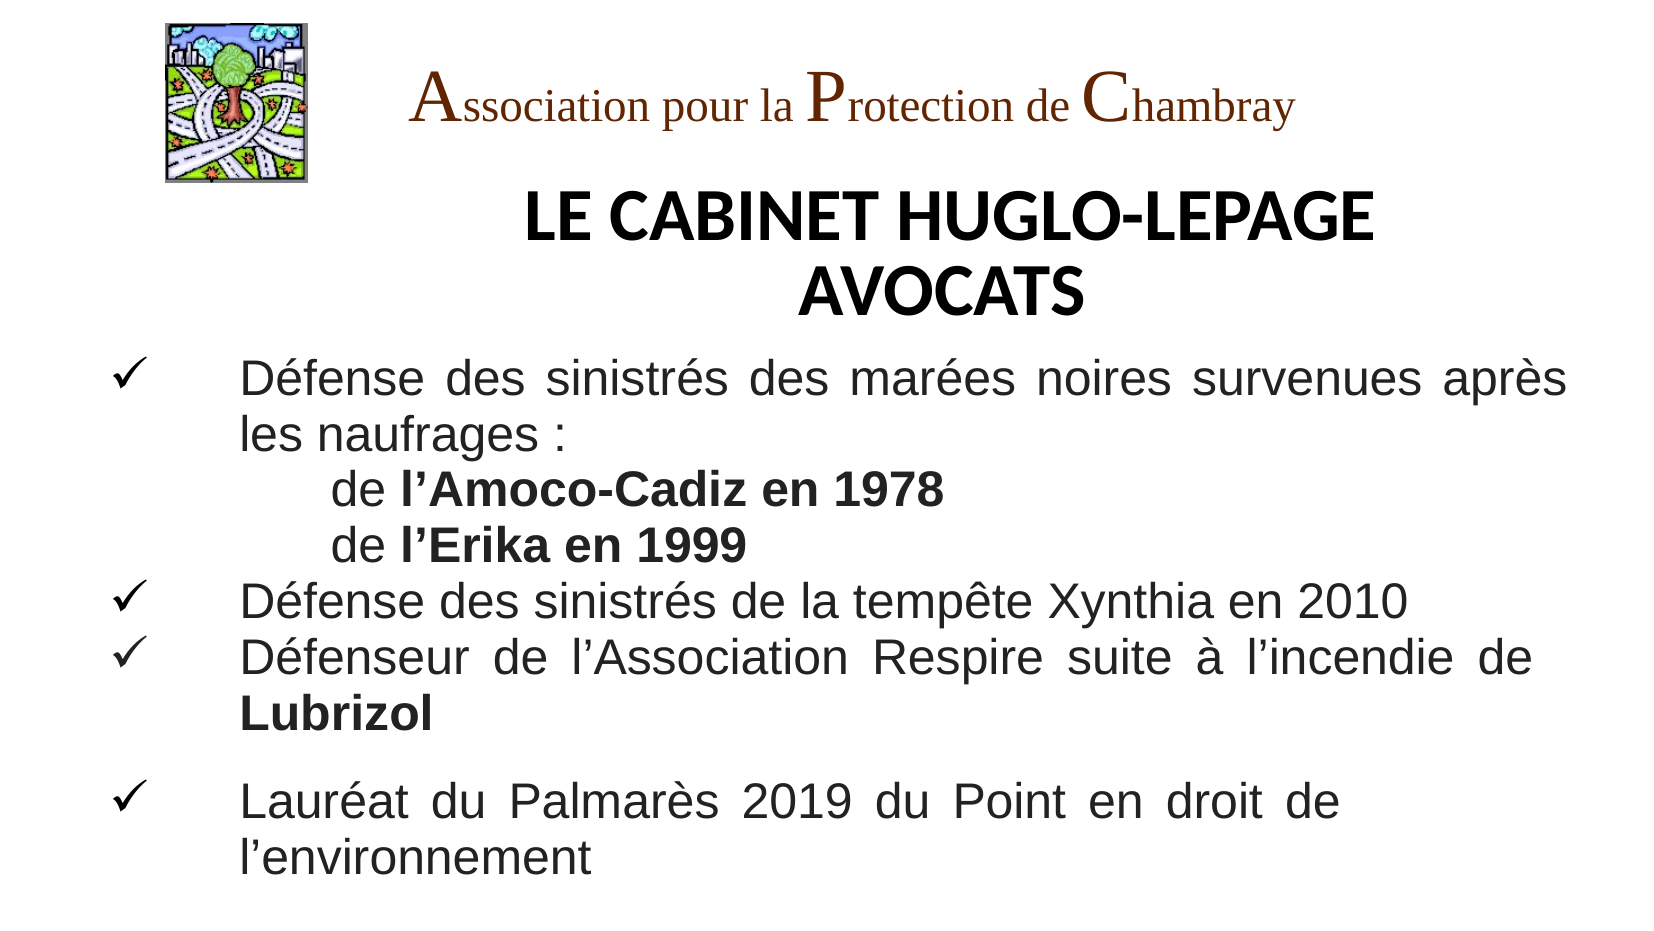

Association pour la Protection de Chambray
LE CABINET HUGLO-LEPAGE AVOCATS
	Défense des sinistrés des marées noires survenues après 	les naufrages :
			de l’Amoco-Cadiz en 1978
			de l’Erika en 1999
	Défense des sinistrés de la tempête Xynthia en 2010
	Défenseur de l’Association Respire suite à l’incendie de 		Lubrizol
	Lauréat du Palmarès 2019 du Point en droit de 				l’environnement